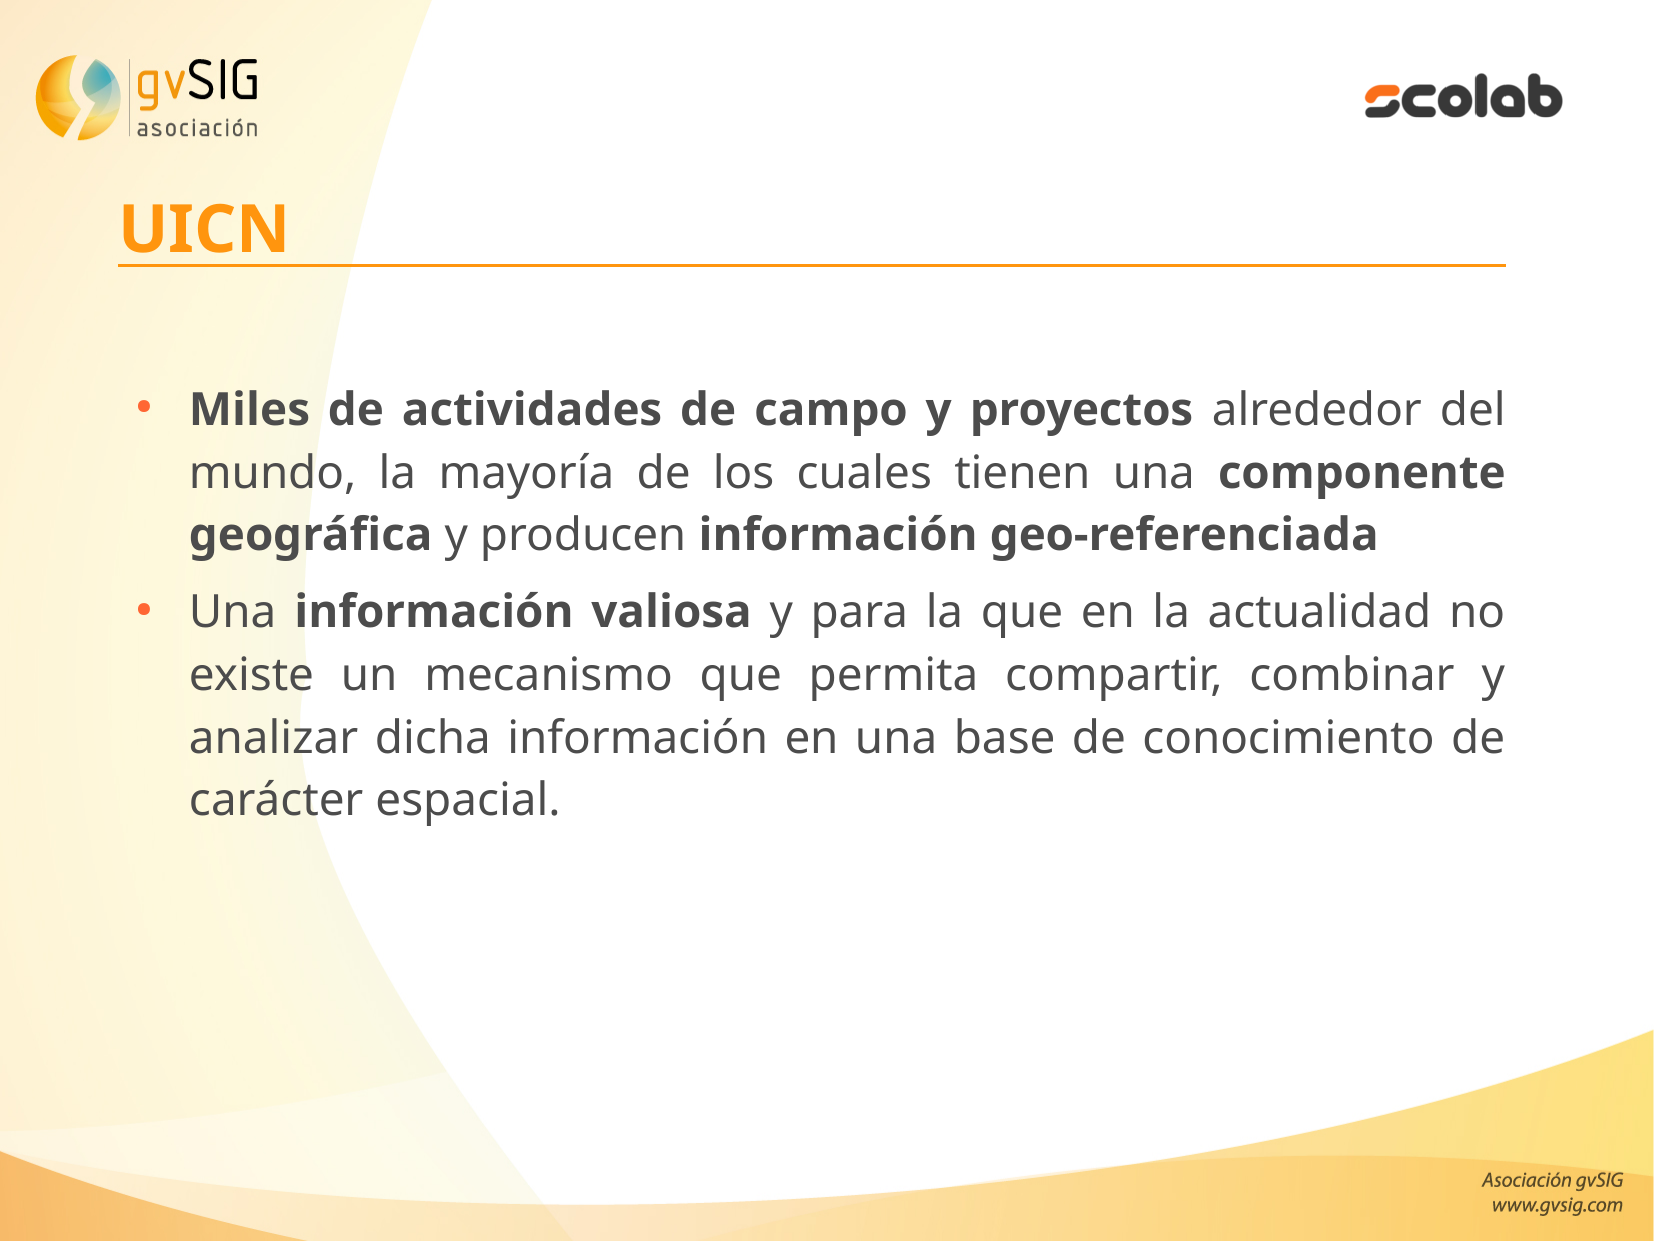

# UICN
Miles de actividades de campo y proyectos alrededor del mundo, la mayoría de los cuales tienen una componente geográfica y producen información geo-referenciada
Una información valiosa y para la que en la actualidad no existe un mecanismo que permita compartir, combinar y analizar dicha información en una base de conocimiento de carácter espacial.